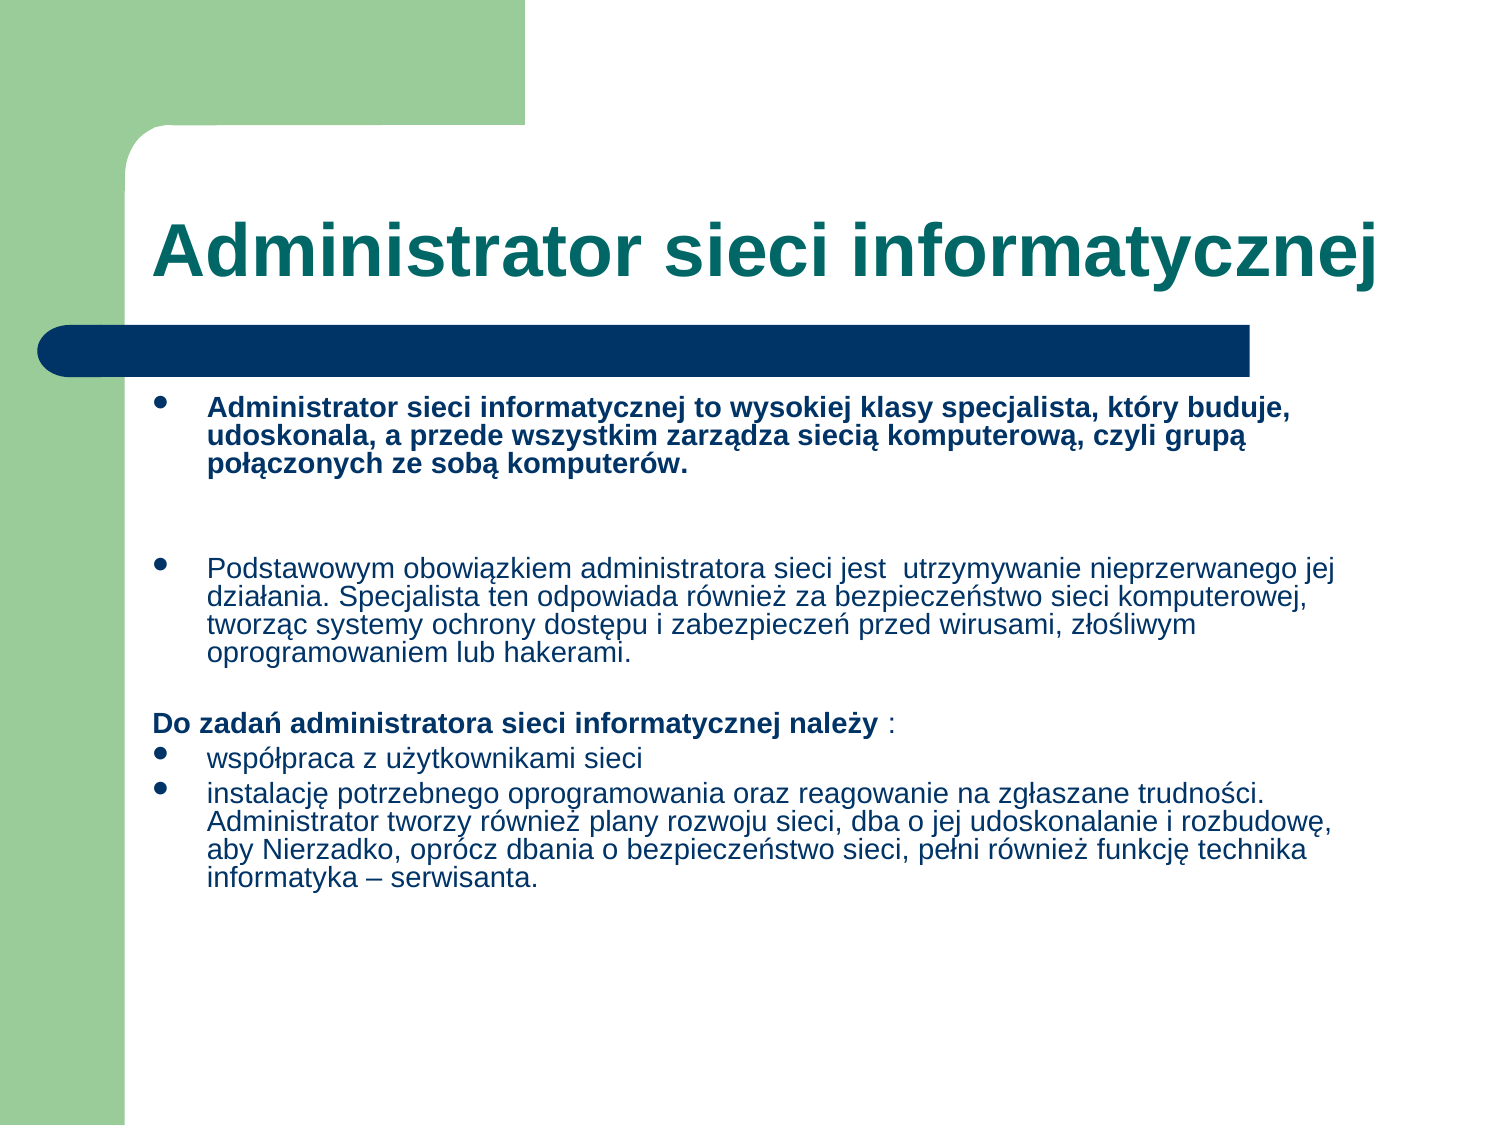

Administrator sieci informatycznej
# Administrator sieci informatycznej to wysokiej klasy specjalista, który buduje, udoskonala, a przede wszystkim zarządza siecią komputerową, czyli grupą połączonych ze sobą komputerów.
Podstawowym obowiązkiem administratora sieci jest utrzymywanie nieprzerwanego jej działania. Specjalista ten odpowiada również za bezpieczeństwo sieci komputerowej, tworząc systemy ochrony dostępu i zabezpieczeń przed wirusami, złośliwym oprogramowaniem lub hakerami.
Do zadań administratora sieci informatycznej należy :
współpraca z użytkownikami sieci
instalację potrzebnego oprogramowania oraz reagowanie na zgłaszane trudności. Administrator tworzy również plany rozwoju sieci, dba o jej udoskonalanie i rozbudowę, aby Nierzadko, oprócz dbania o bezpieczeństwo sieci, pełni również funkcję technika informatyka – serwisanta.